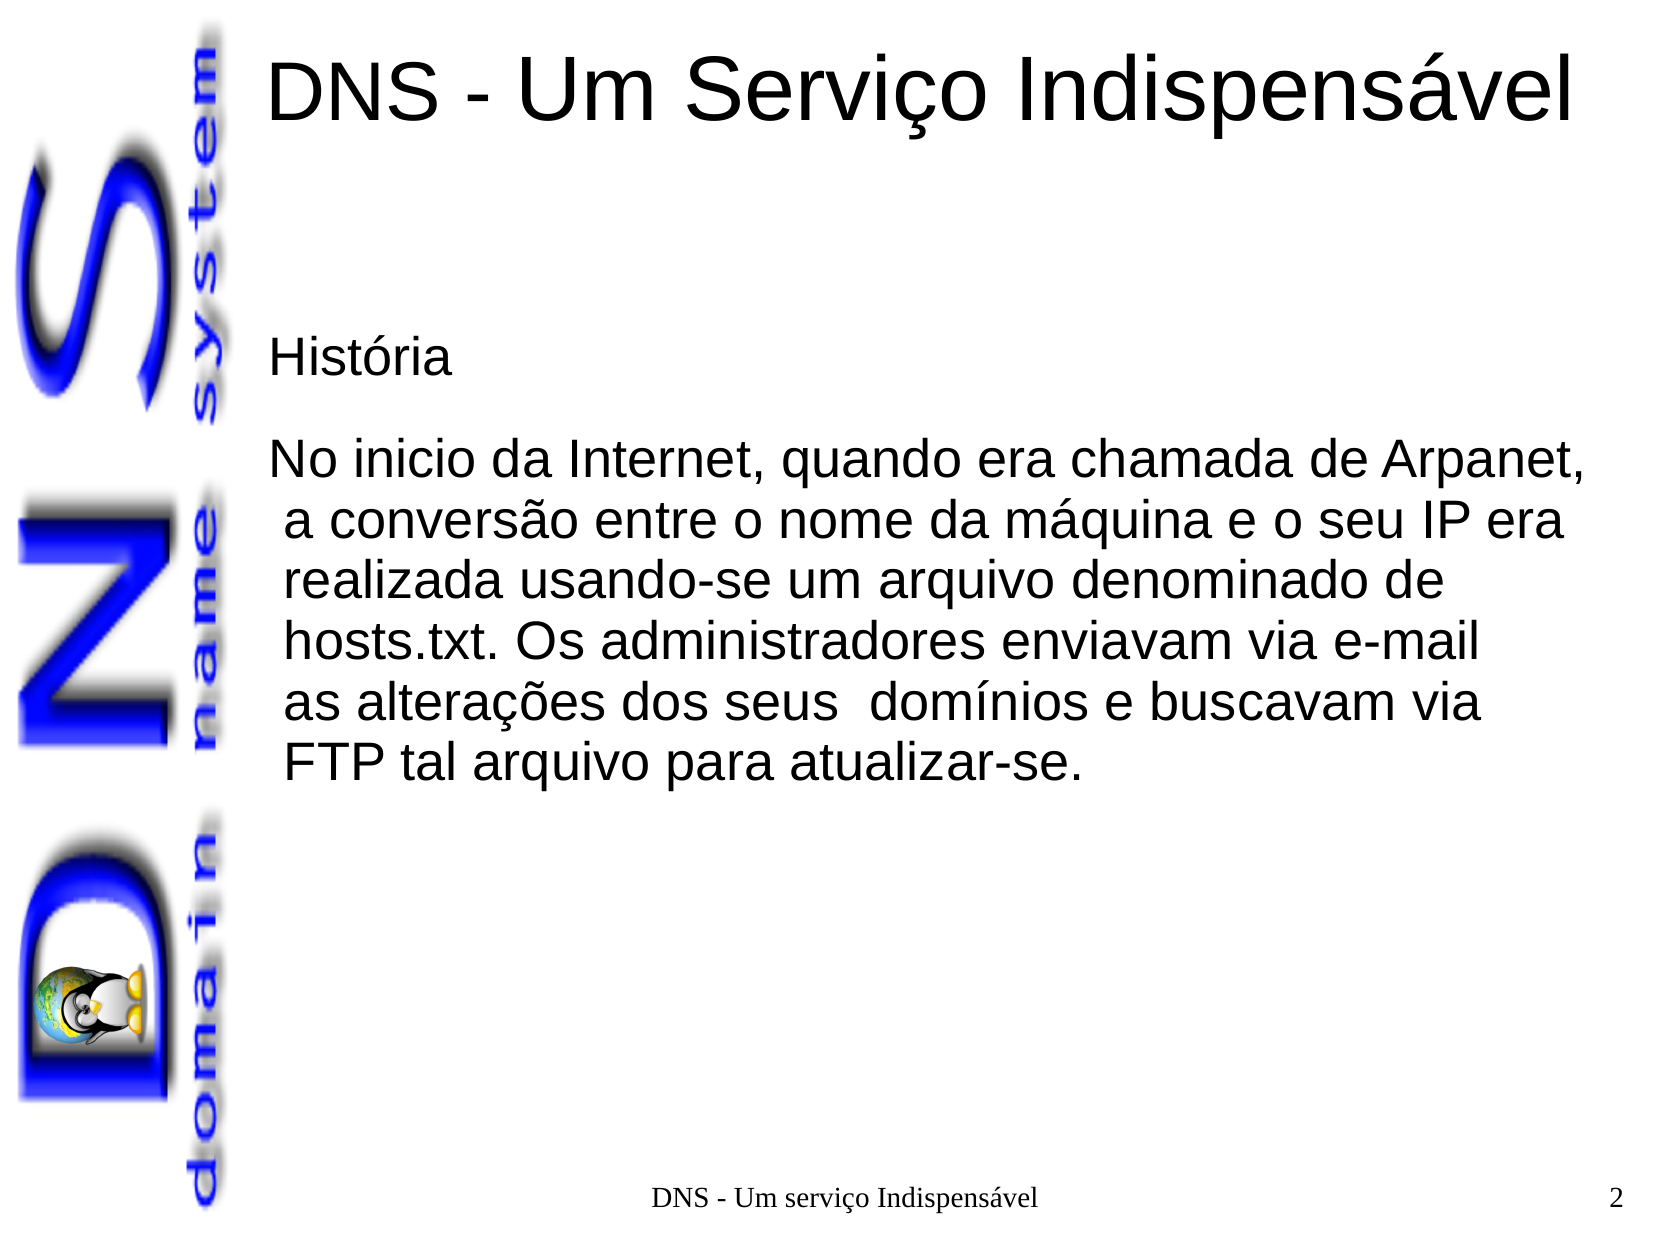

# DNS - Um Serviço Indispensável
História
No inicio da Internet, quando era chamada de Arpanet,
 a conversão entre o nome da máquina e o seu IP era
 realizada usando-se um arquivo denominado de
 hosts.txt. Os administradores enviavam via e-mail
 as alterações dos seus domínios e buscavam via
 FTP tal arquivo para atualizar-se.
DNS - Um serviço Indispensável
2